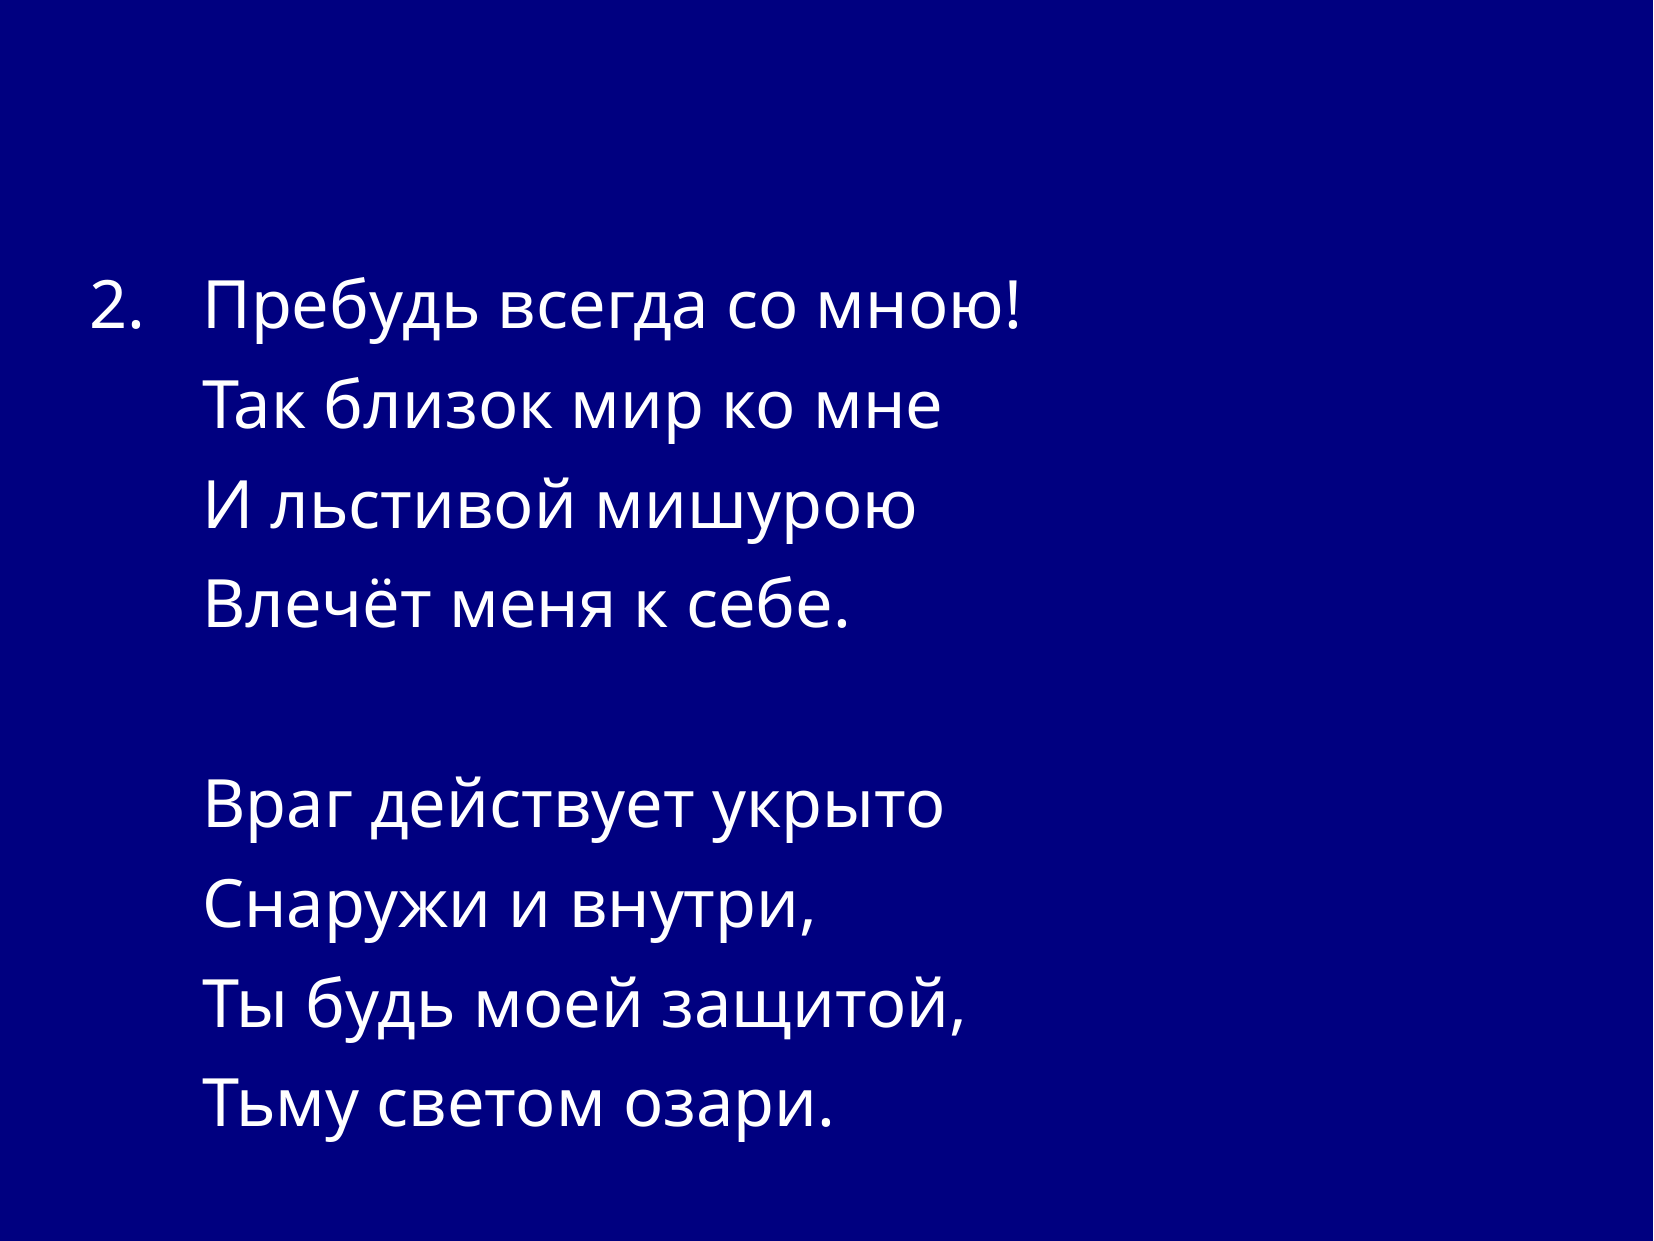

2.	Пребудь всегда со мною!
	Так близок мир ко мне
	И льстивой мишурою
	Влечёт меня к себе.
	Враг действует укрыто
	Снаружи и внутри,
	Ты будь моей защитой,
	Тьму светом озари.